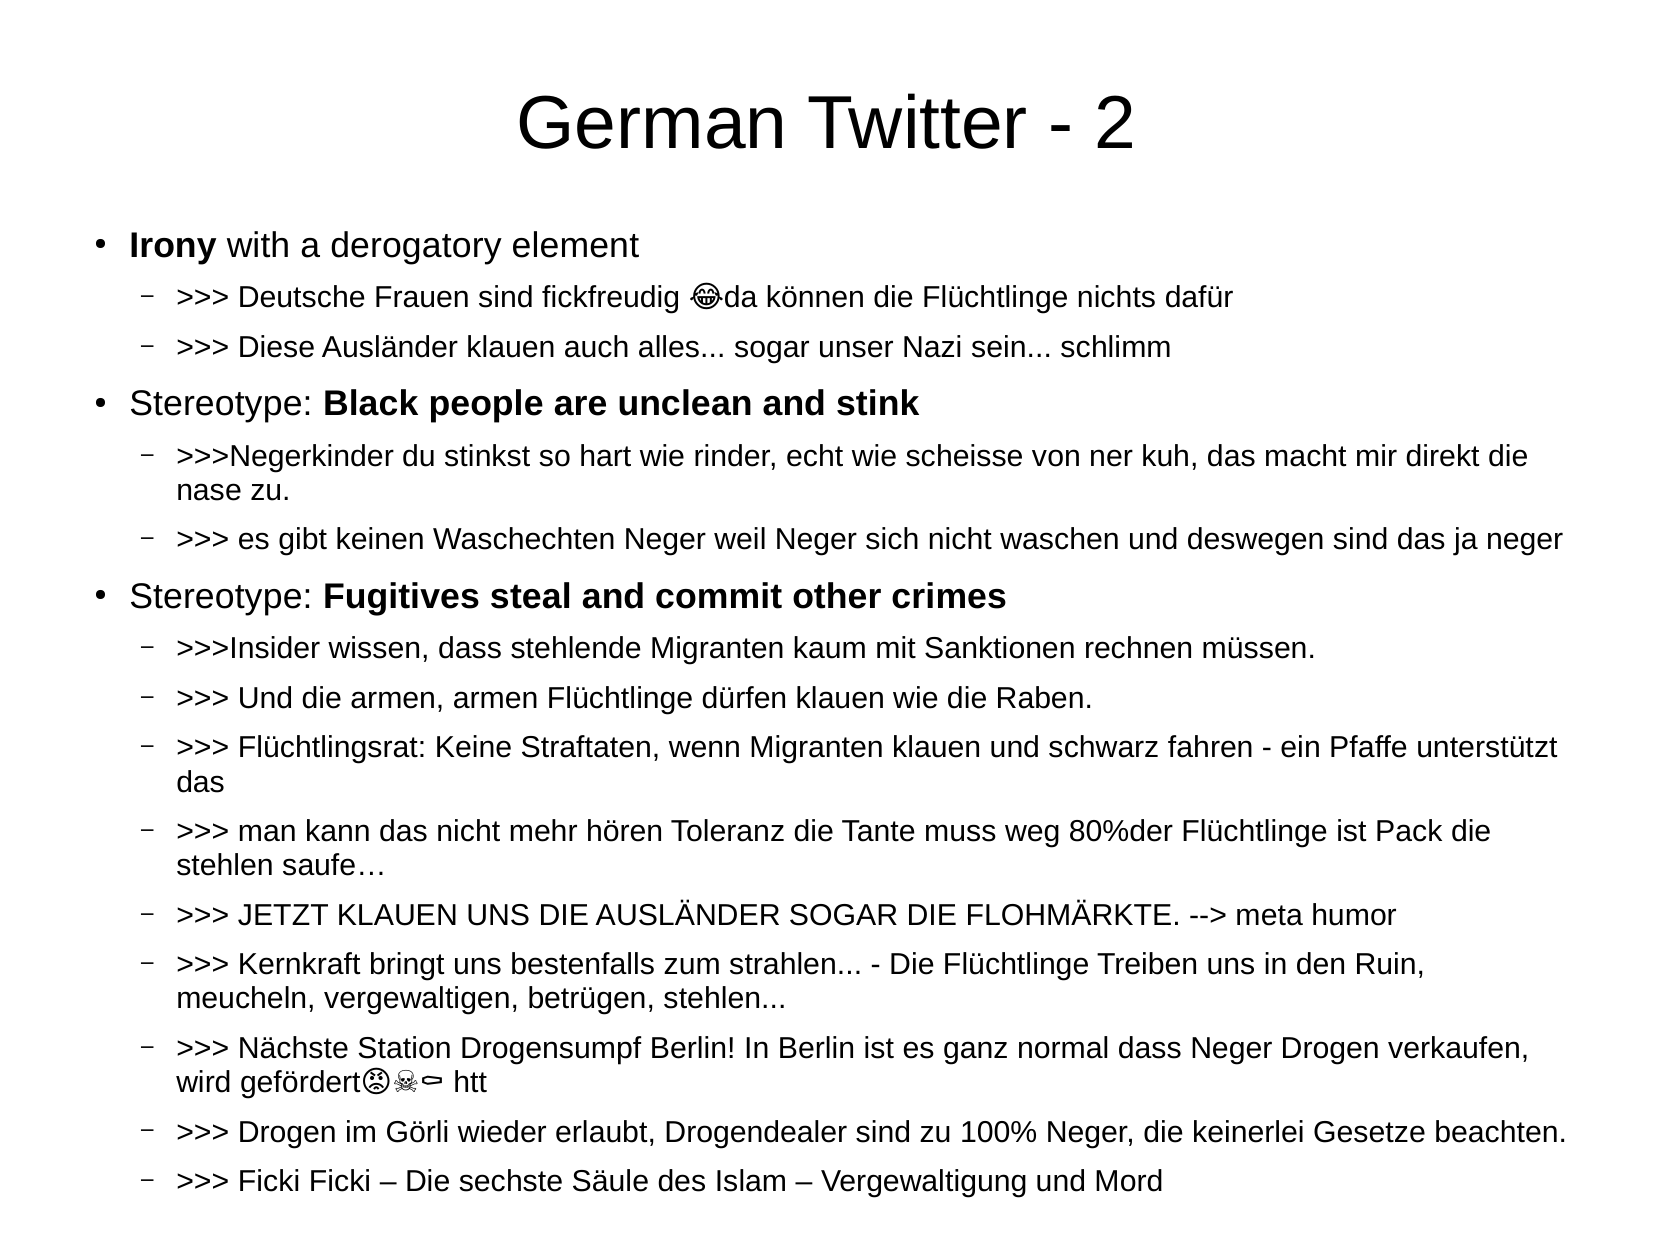

# German Twitter - 2
Irony with a derogatory element
>>> Deutsche Frauen sind fickfreudig 😂da können die Flüchtlinge nichts dafür
>>> Diese Ausländer klauen auch alles... sogar unser Nazi sein... schlimm
Stereotype: Black people are unclean and stink
>>>Negerkinder du stinkst so hart wie rinder, echt wie scheisse von ner kuh, das macht mir direkt die nase zu.
>>> es gibt keinen Waschechten Neger weil Neger sich nicht waschen und deswegen sind das ja neger
Stereotype: Fugitives steal and commit other crimes
>>>Insider wissen, dass stehlende Migranten kaum mit Sanktionen rechnen müssen.
>>> Und die armen, armen Flüchtlinge dürfen klauen wie die Raben.
>>> Flüchtlingsrat: Keine Straftaten, wenn Migranten klauen und schwarz fahren - ein Pfaffe unterstützt das
>>> man kann das nicht mehr hören Toleranz die Tante muss weg 80%der Flüchtlinge ist Pack die stehlen saufe…
>>> JETZT KLAUEN UNS DIE AUSLÄNDER SOGAR DIE FLOHMÄRKTE. --> meta humor
>>> Kernkraft bringt uns bestenfalls zum strahlen... - Die Flüchtlinge Treiben uns in den Ruin, meucheln, vergewaltigen, betrügen, stehlen...
>>> Nächste Station Drogensumpf Berlin! In Berlin ist es ganz normal dass Neger Drogen verkaufen, wird gefördert🤢👹😡☠️⚰️ htt
>>> Drogen im Görli wieder erlaubt, Drogendealer sind zu 100% Neger, die keinerlei Gesetze beachten.
>>> Ficki Ficki – Die sechste Säule des Islam – Vergewaltigung und Mord